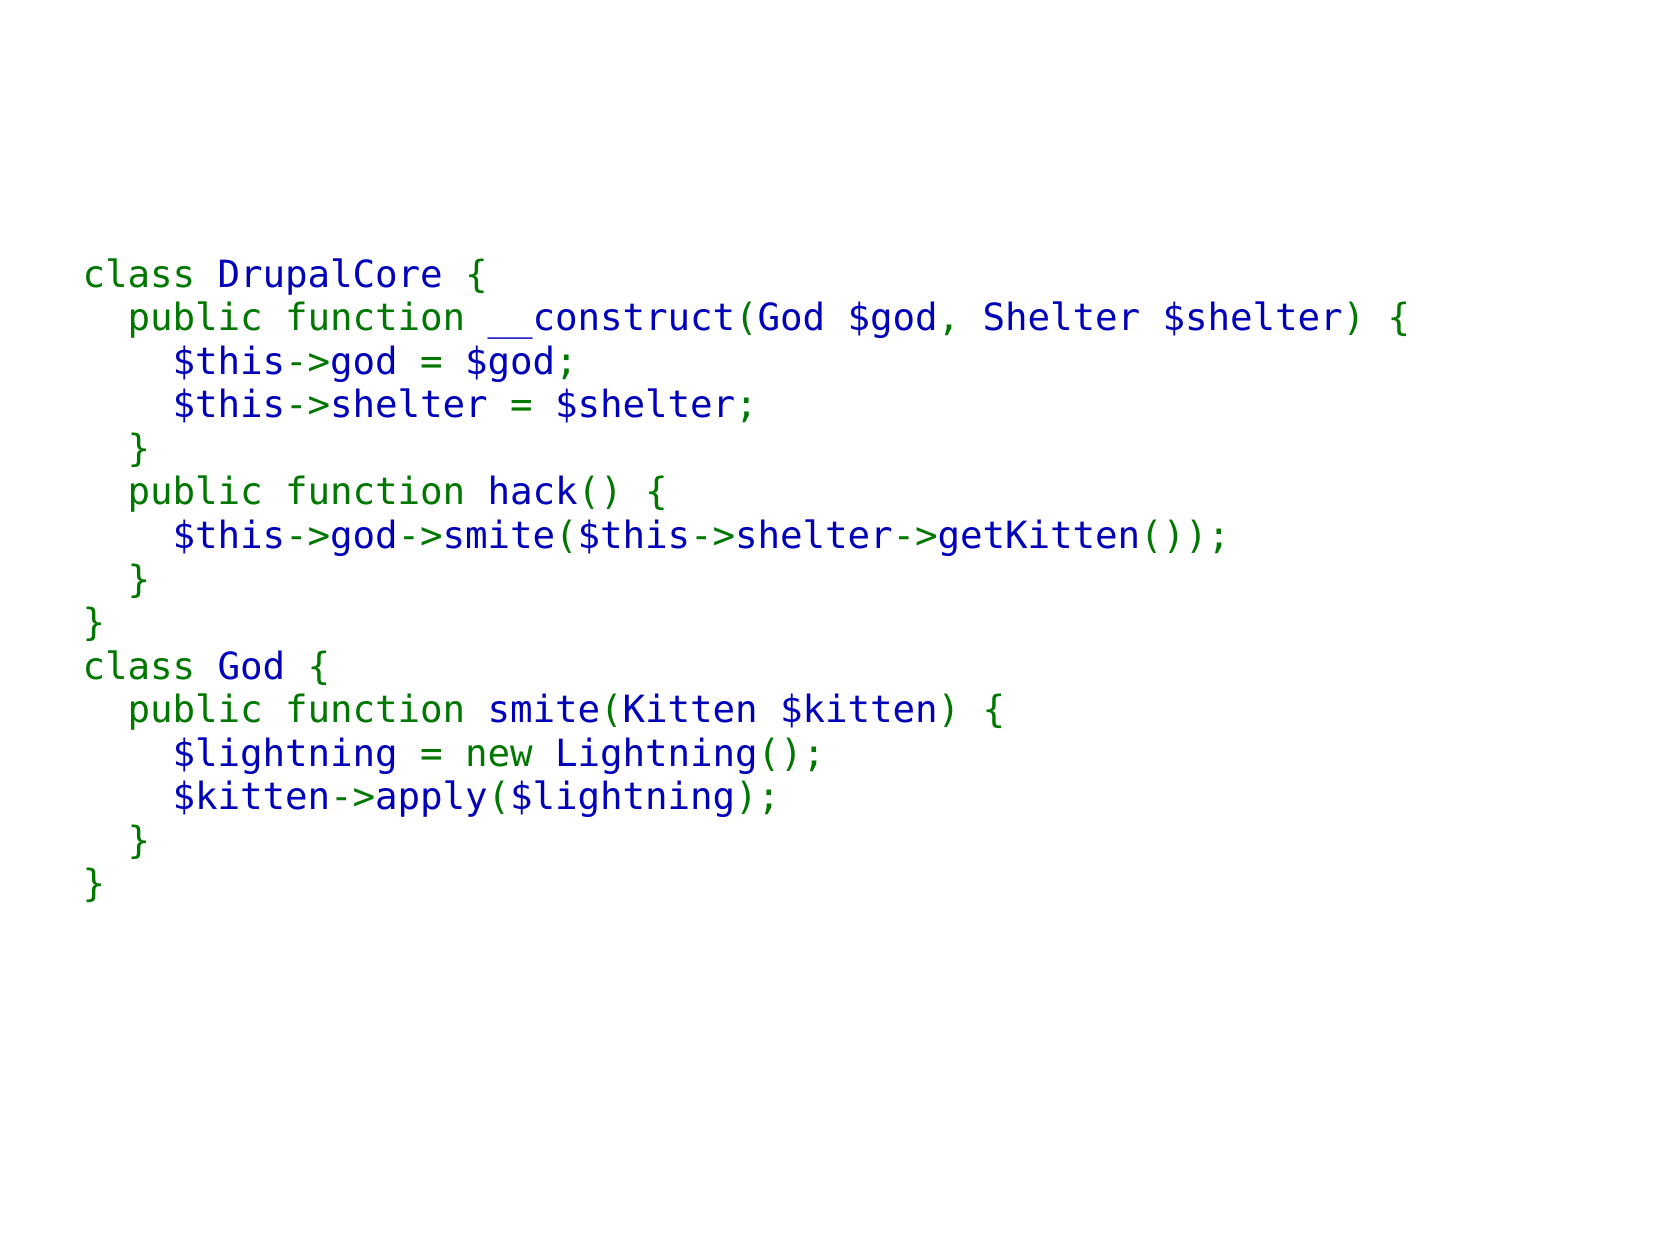

# class DrupalCore {   public function __construct(God $god, Shelter $shelter) {     $this->god = $god;     $this->shelter = $shelter;   }   public function hack() {     $this->god->smite($this->shelter->getKitten());   } } class God {   public function smite(Kitten $kitten) {     $lightning = new Lightning();     $kitten->apply($lightning);   } }